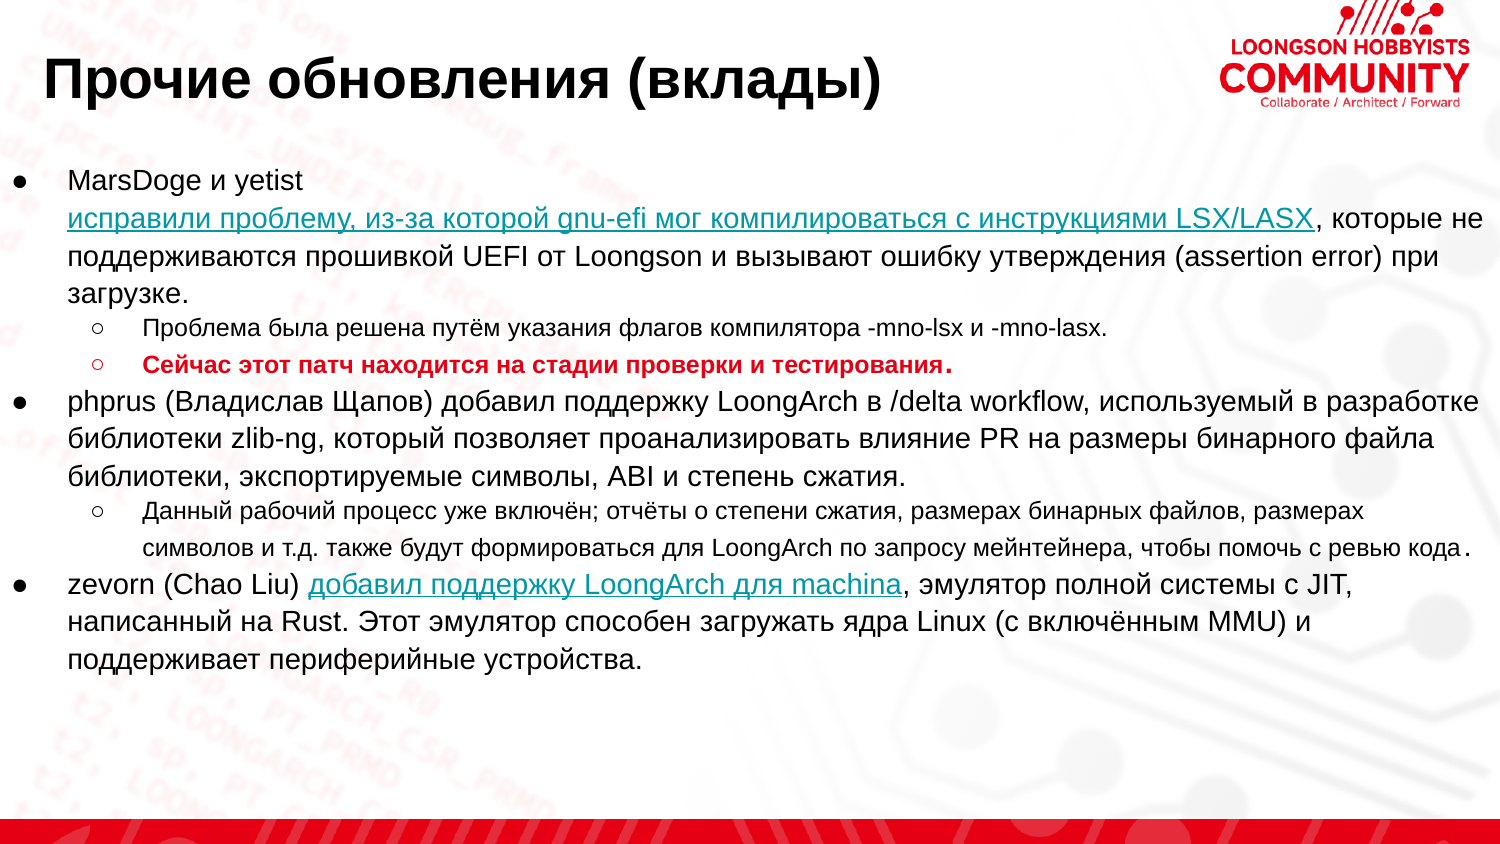

# Прочие обновления (вклады)
MarsDoge и yetist исправили проблему, из-за которой gnu-efi мог компилироваться с инструкциями LSX/LASX, которые не поддерживаются прошивкой UEFI от Loongson и вызывают ошибку утверждения (assertion error) при загрузке.
Проблема была решена путём указания флагов компилятора -mno-lsx и -mno-lasx.
Сейчас этот патч находится на стадии проверки и тестирования.
phprus (Владислав Щапов) добавил поддержку LoongArch в /delta workflow, используемый в разработке библиотеки zlib-ng, который позволяет проанализировать влияние PR на размеры бинарного файла библиотеки, экспортируемые символы, ABI и степень сжатия.
Данный рабочий процесс уже включён; отчёты о степени сжатия, размерах бинарных файлов, размерах символов и т.д. также будут формироваться для LoongArch по запросу мейнтейнера, чтобы помочь с ревью кода.
zevorn (Chao Liu) добавил поддержку LoongArch для machina, эмулятор полной системы с JIT, написанный на Rust. Этот эмулятор способен загружать ядра Linux (с включённым MMU) и поддерживает периферийные устройства.